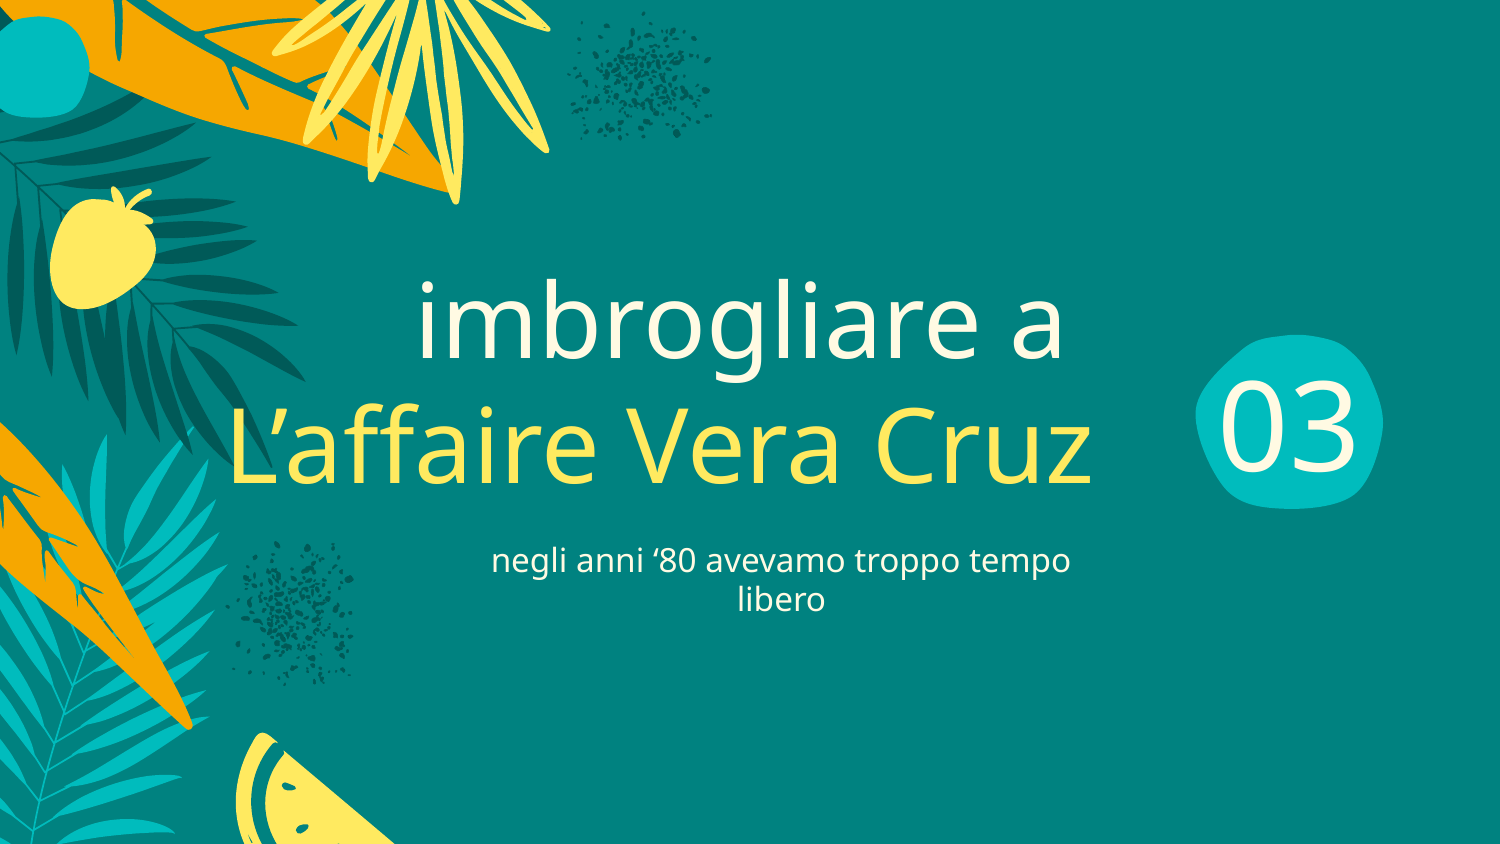

# imbrogliare a L’affaire Vera Cruz
03
negli anni ‘80 avevamo troppo tempo libero